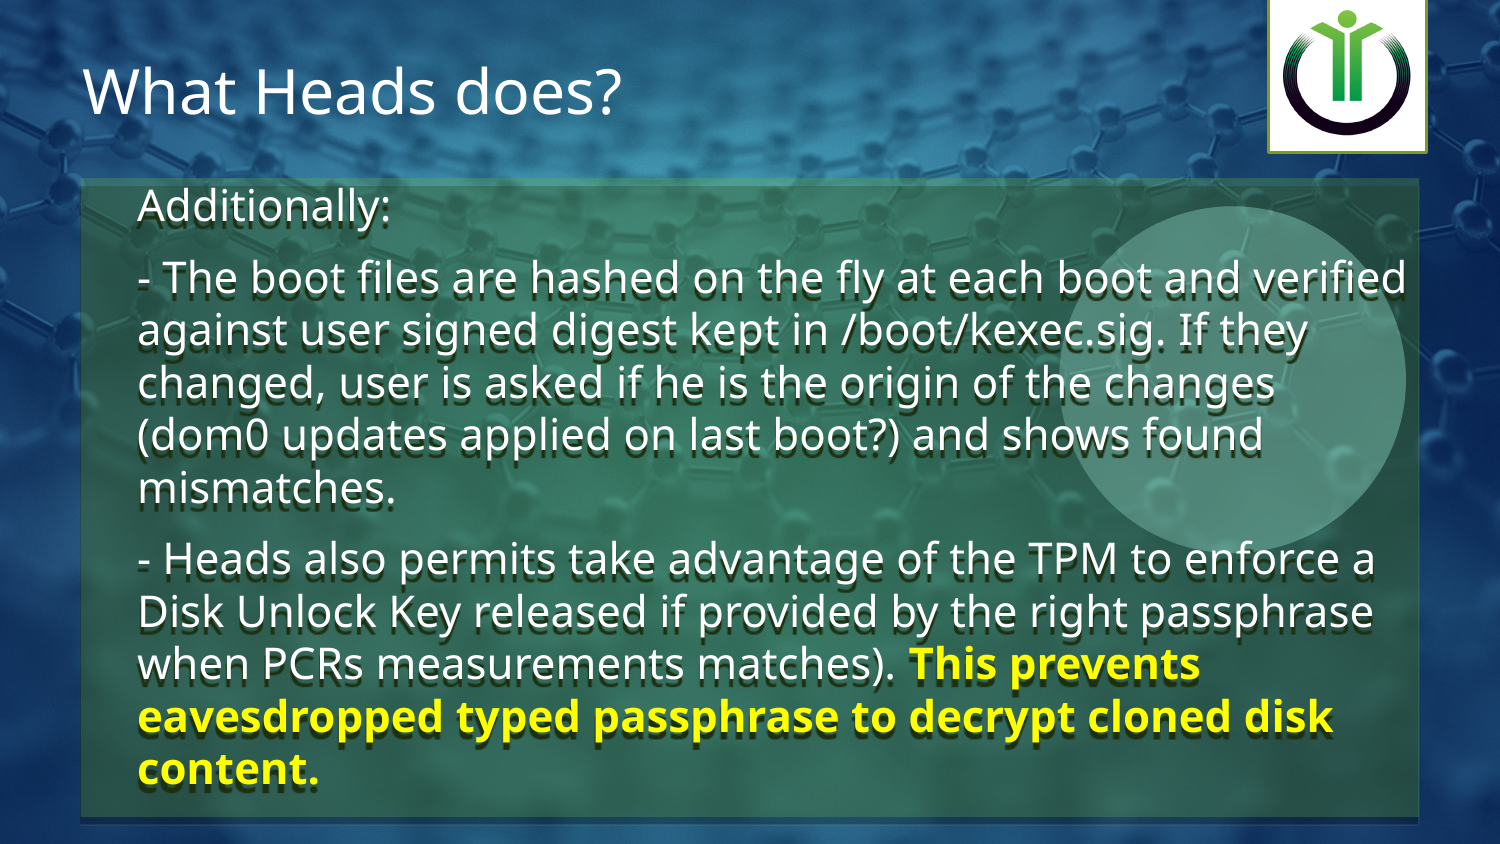

What Heads does?
Additionally:
- The boot files are hashed on the fly at each boot and verified against user signed digest kept in /boot/kexec.sig. If they changed, user is asked if he is the origin of the changes (dom0 updates applied on last boot?) and shows found mismatches.
- Heads also permits take advantage of the TPM to enforce a Disk Unlock Key released if provided by the right passphrase when PCRs measurements matches). This prevents eavesdropped typed passphrase to decrypt cloned disk content.